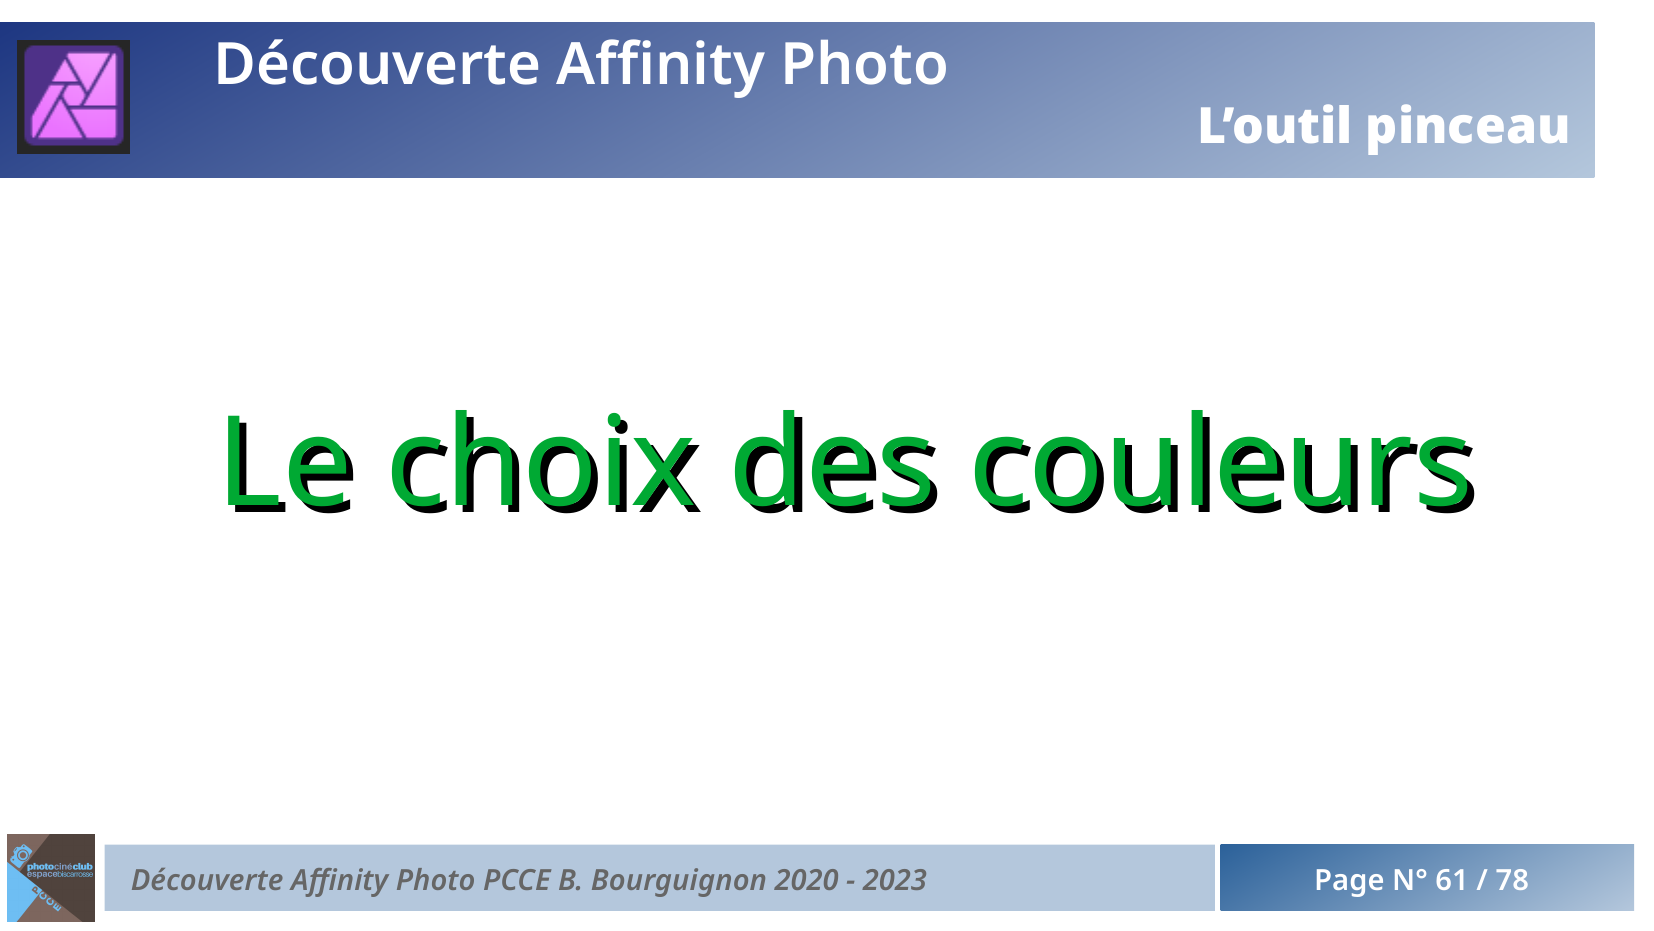

# L’outil pinceau
Le choix des couleurs